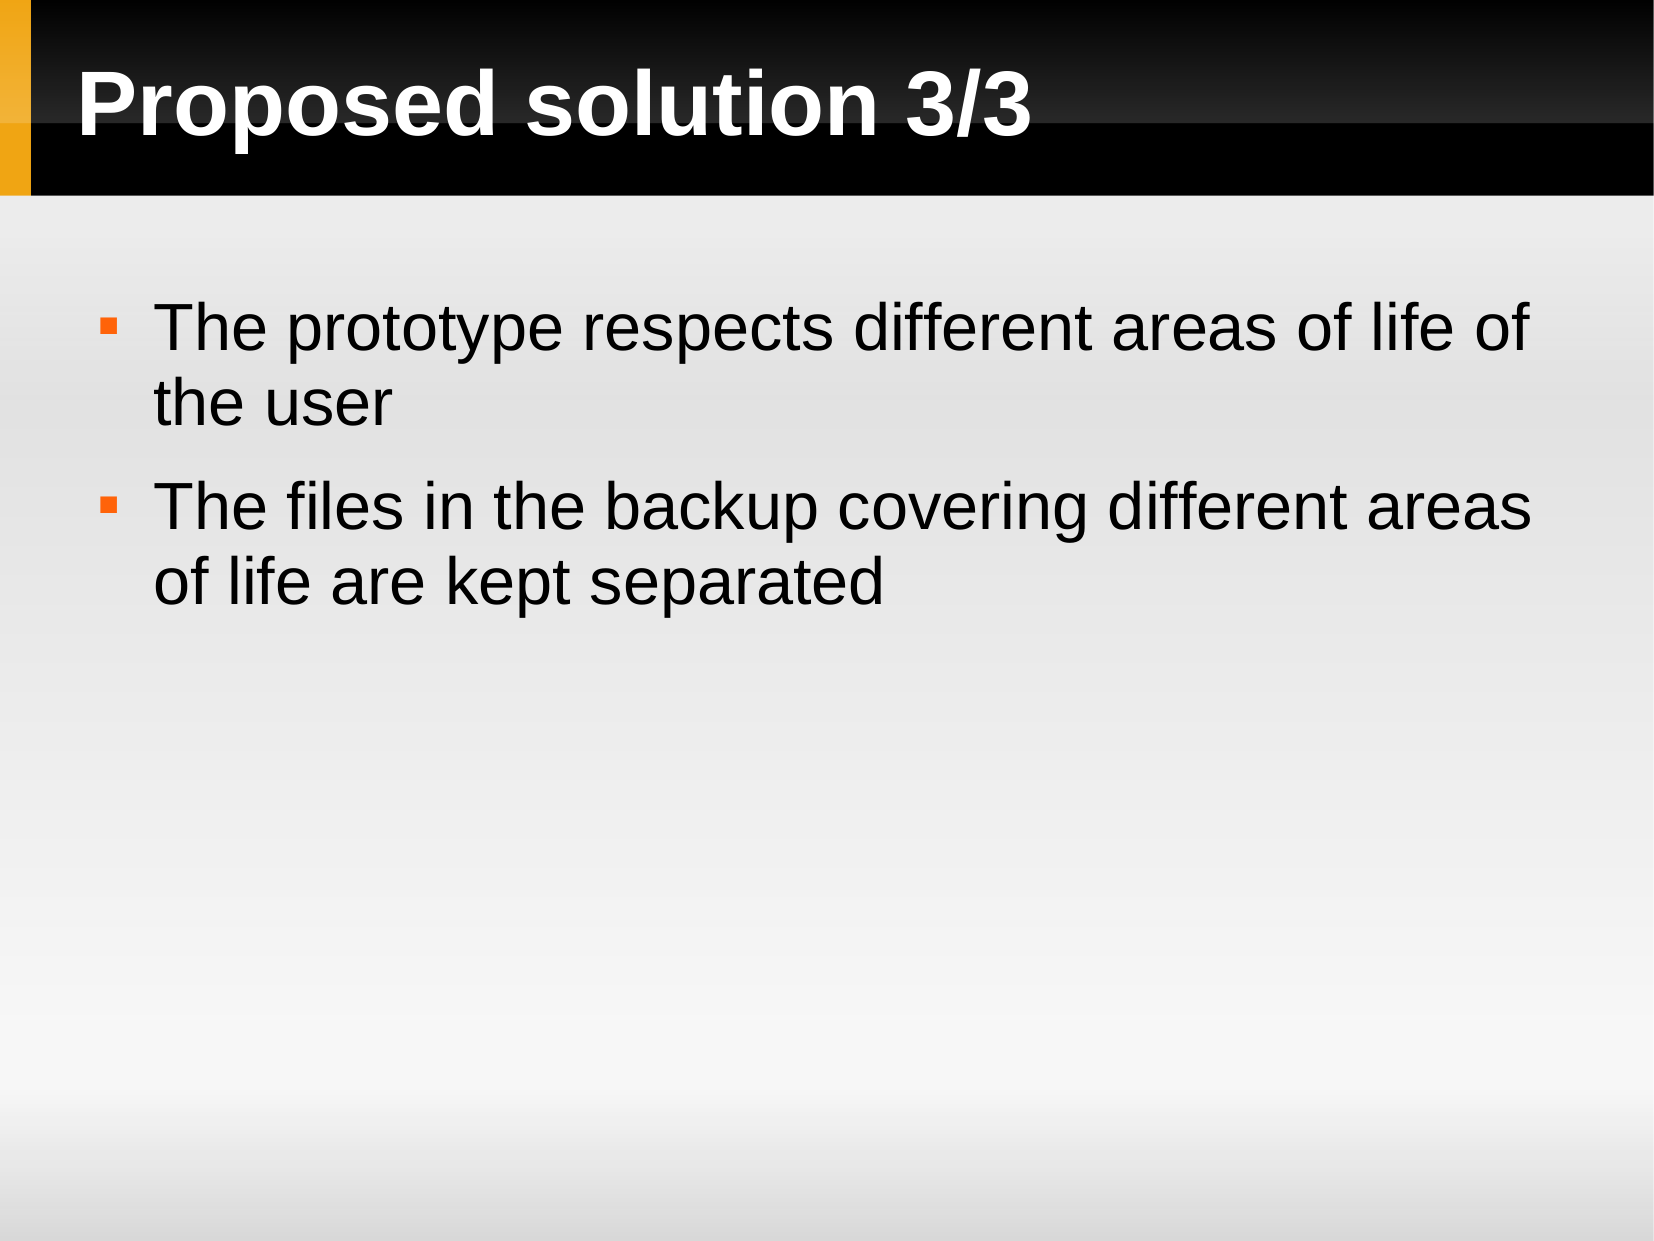

# Proposed solution 3/3
The prototype respects different areas of life of the user
The files in the backup covering different areas of life are kept separated